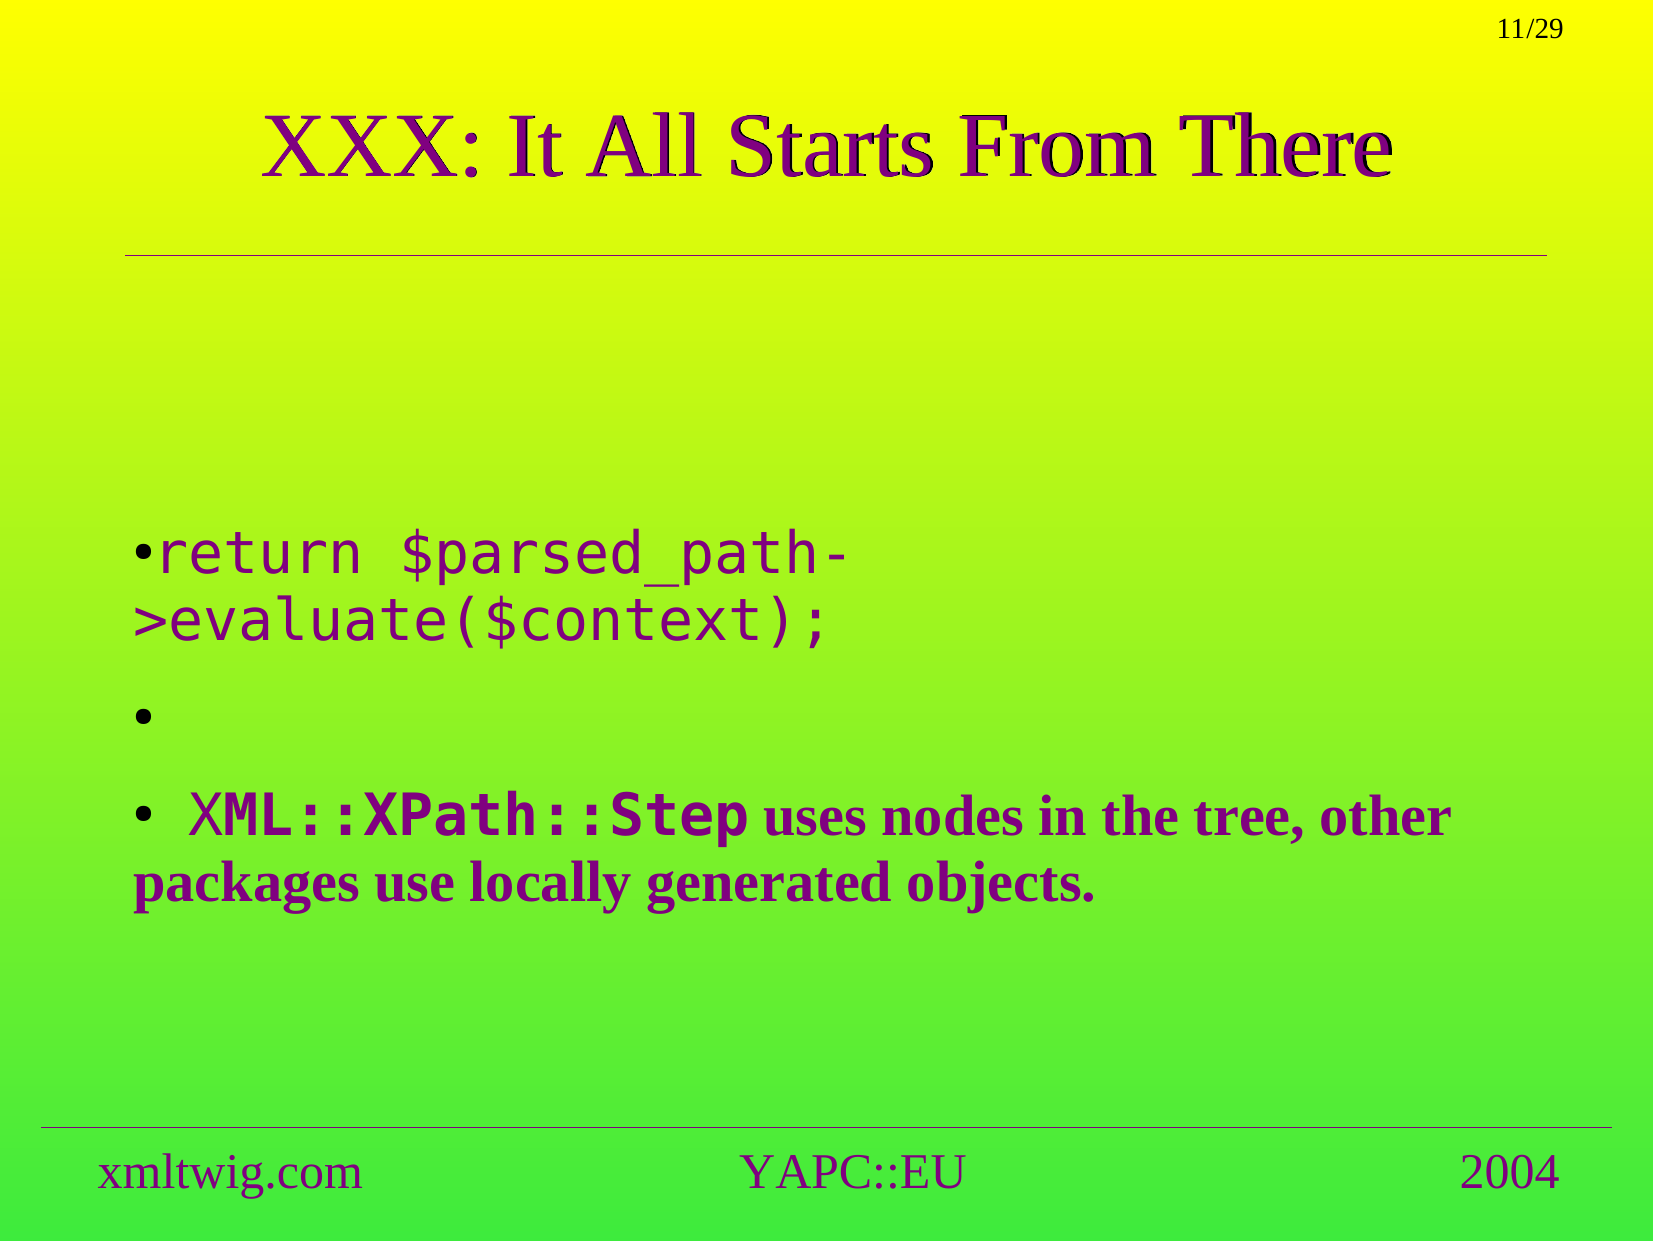

# XXX: It All Starts From There
return $parsed_path->evaluate($context);
 XML::XPath::Step uses nodes in the tree, other packages use locally generated objects.